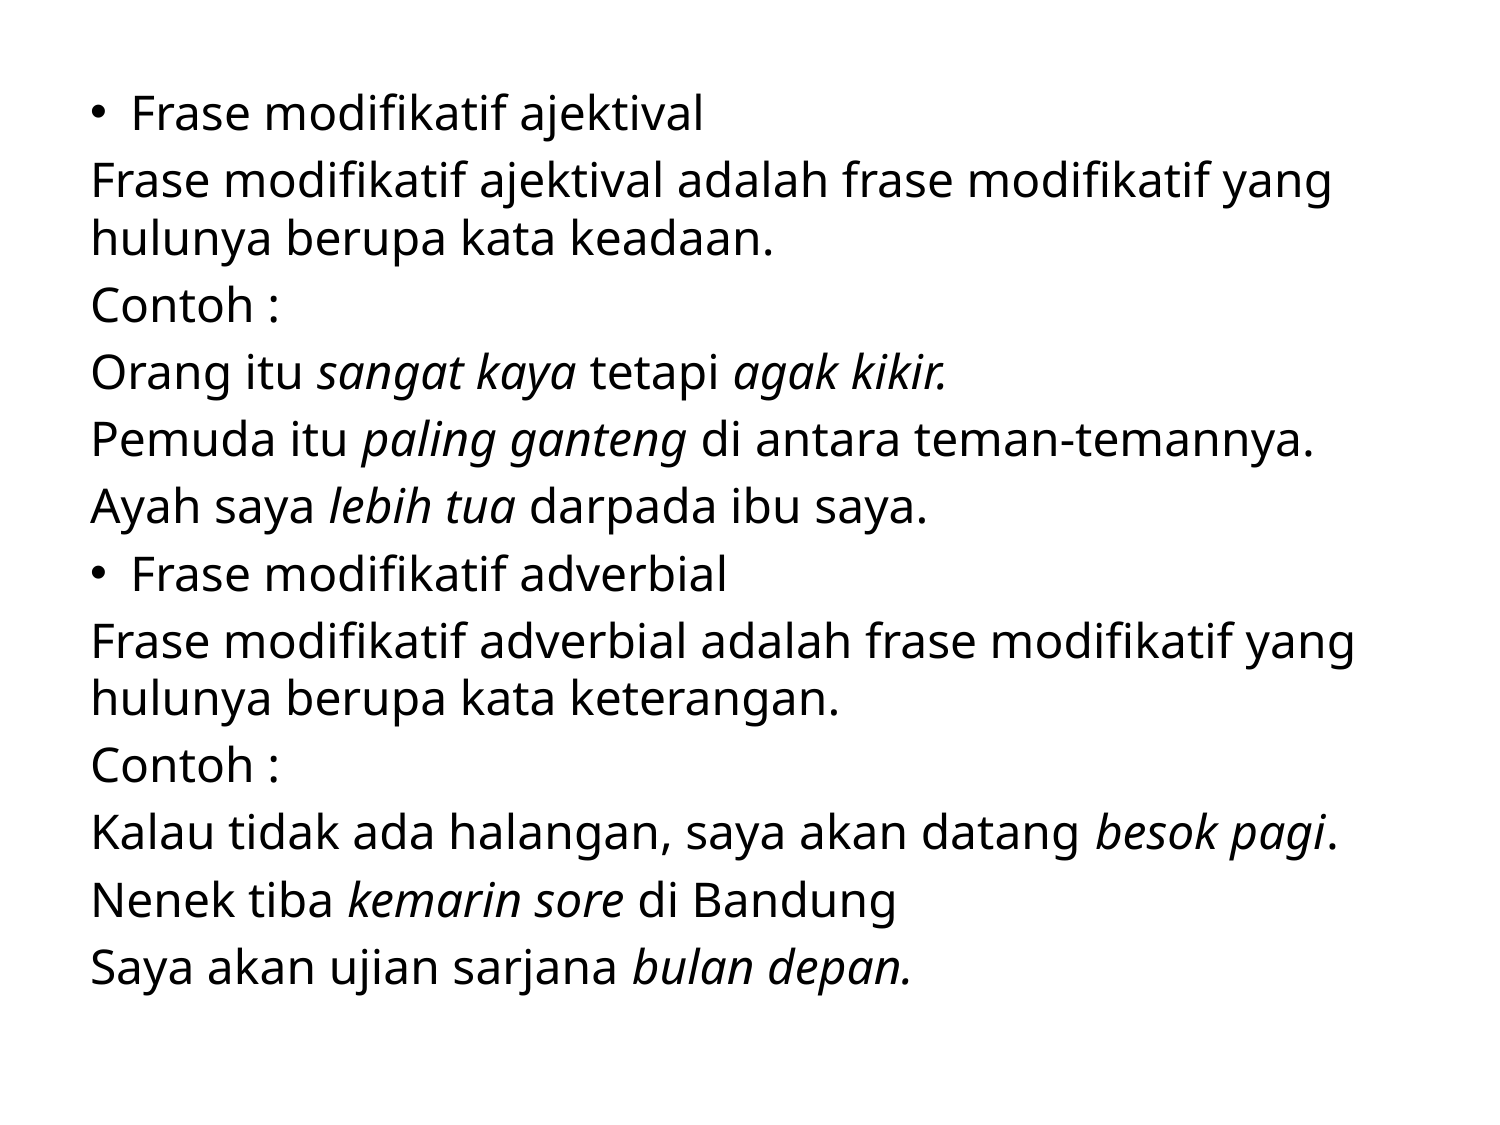

#
Frase modifikatif ajektival
Frase modifikatif ajektival adalah frase modifikatif yang hulunya berupa kata keadaan.
Contoh :
Orang itu sangat kaya tetapi agak kikir.
Pemuda itu paling ganteng di antara teman-temannya.
Ayah saya lebih tua darpada ibu saya.
Frase modifikatif adverbial
Frase modifikatif adverbial adalah frase modifikatif yang hulunya berupa kata keterangan.
Contoh :
Kalau tidak ada halangan, saya akan datang besok pagi.
Nenek tiba kemarin sore di Bandung
Saya akan ujian sarjana bulan depan.